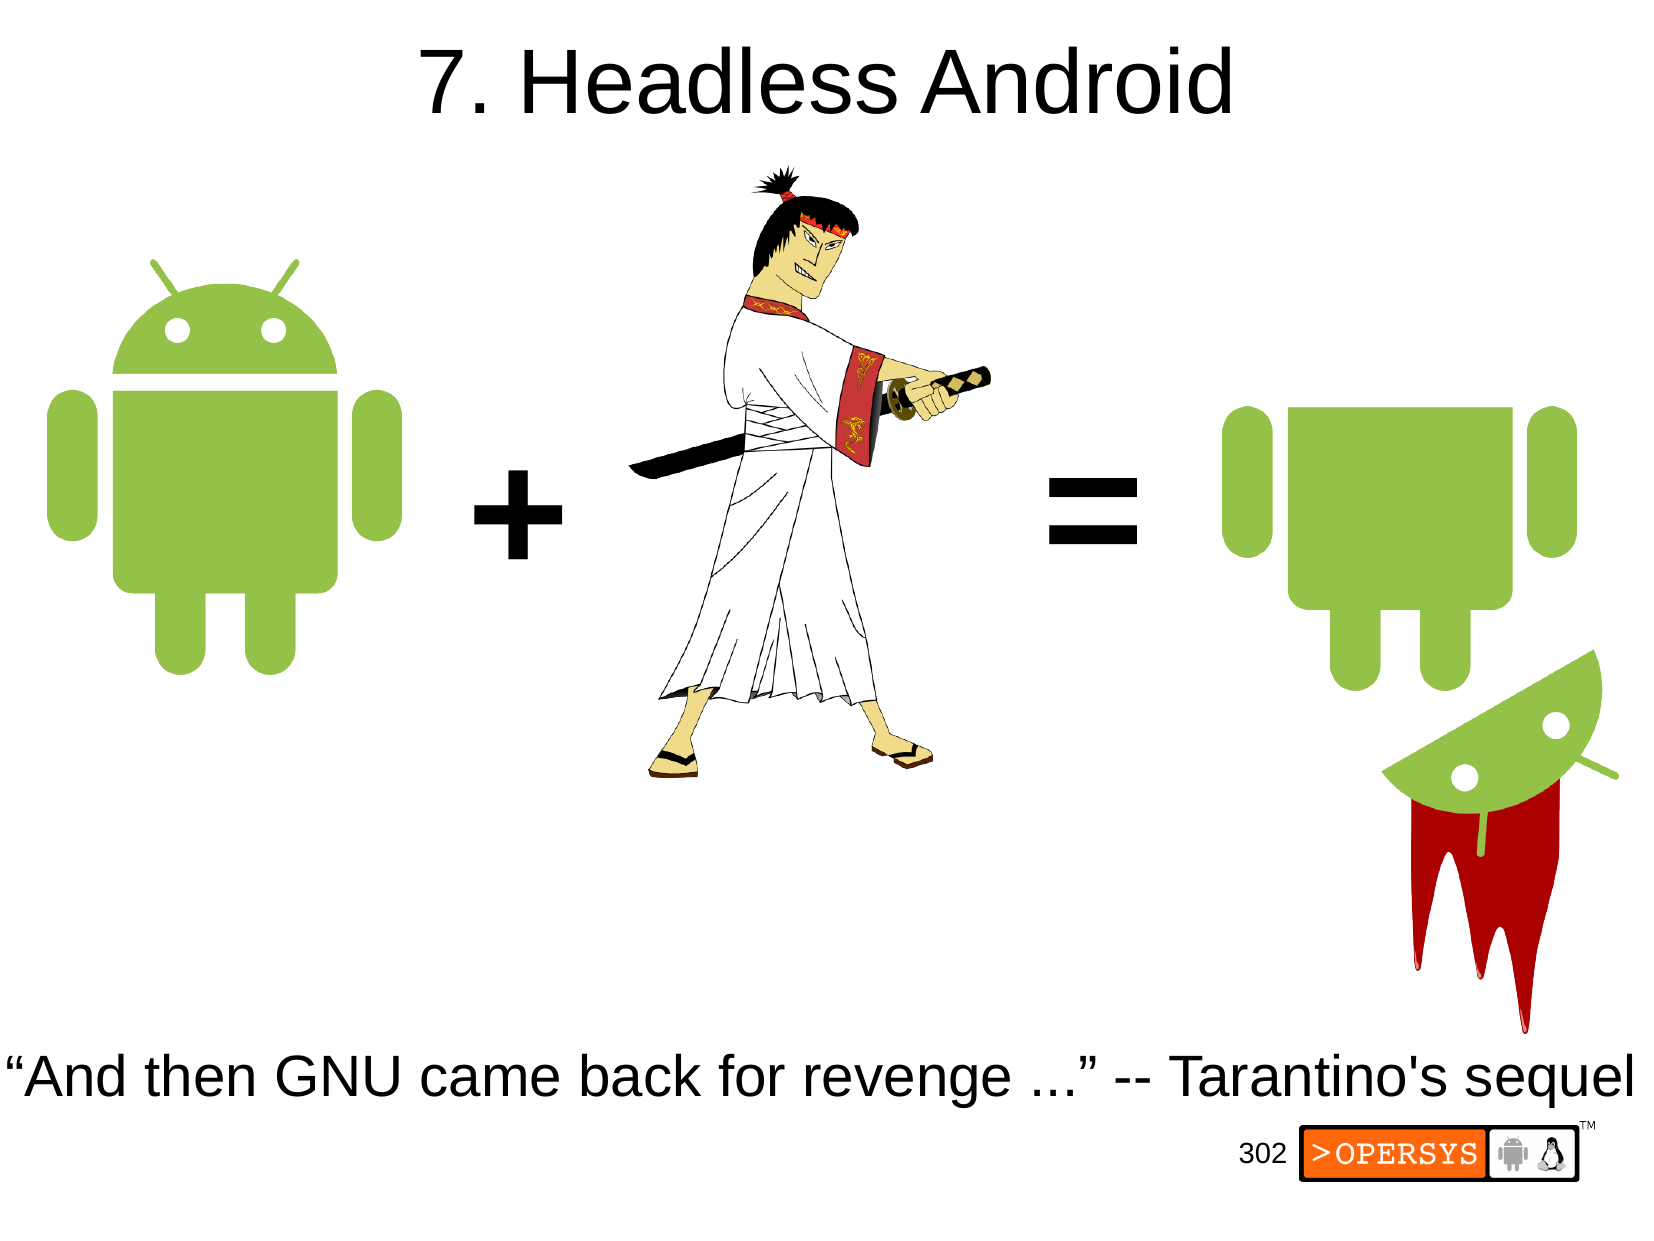

# 7. Headless Android
=
+
“And then GNU came back for revenge ...” -- Tarantino's sequel